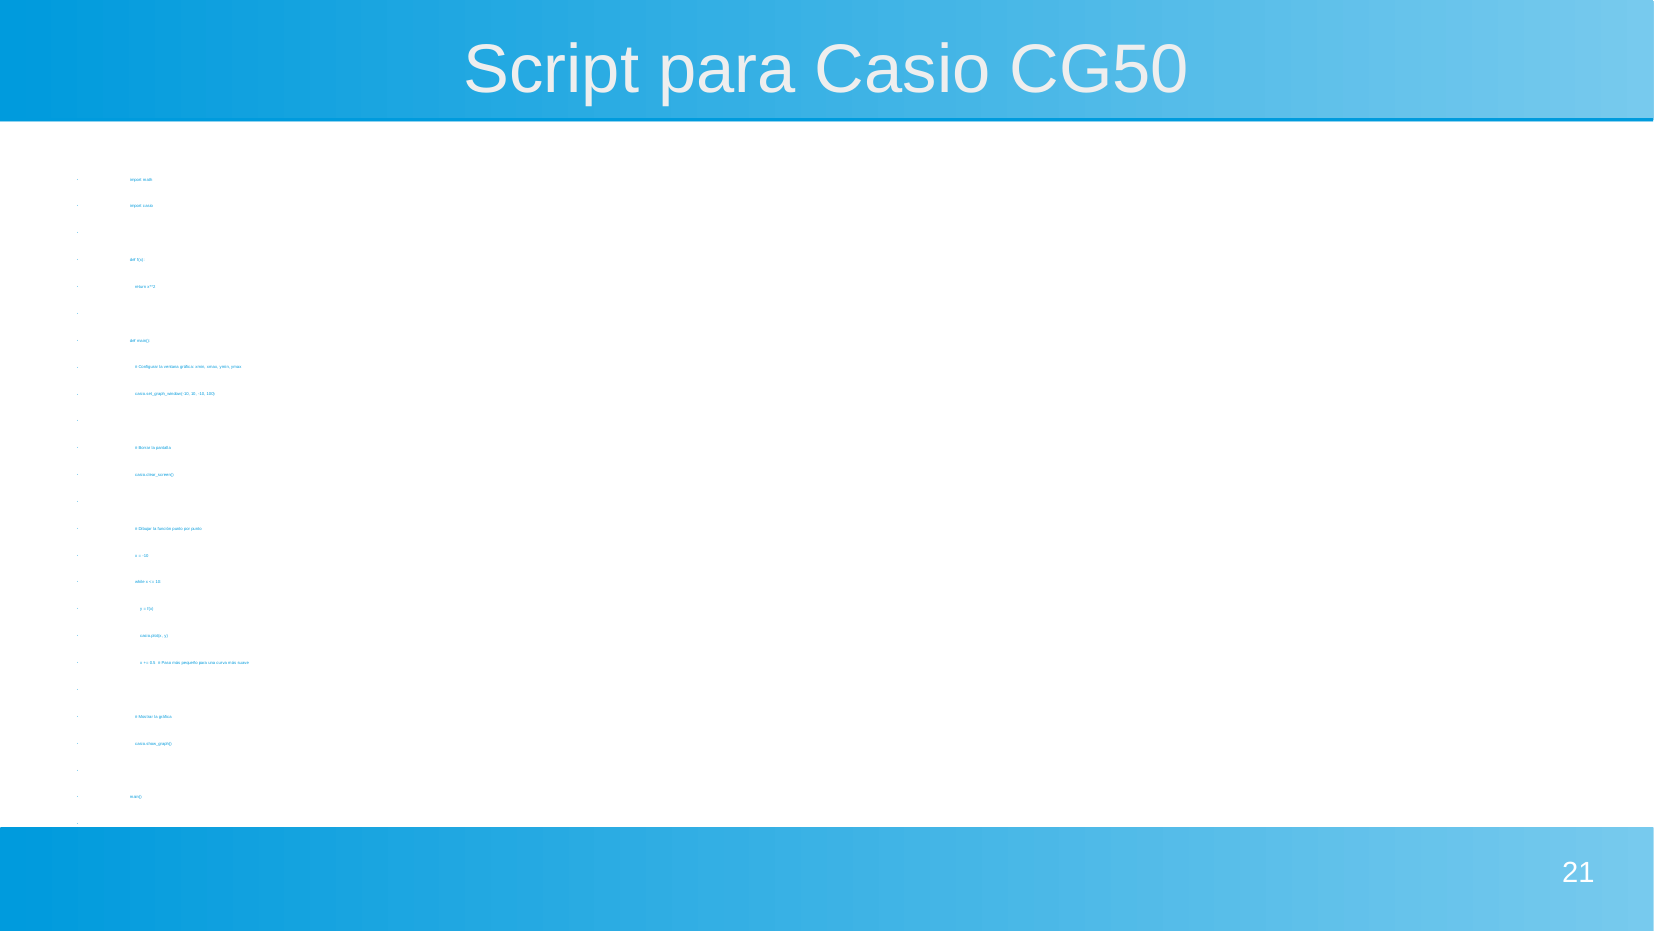

# Script para Casio CG50
import math
import casio
def f(x):
 return x**2
def main():
 # Configurar la ventana gráfica: xmin, xmax, ymin, ymax
 casio.set_graph_window(-10, 10, -10, 100)
 # Borrar la pantalla
 casio.clear_screen()
 # Dibujar la función punto por punto
 x = -10
 while x <= 10:
 y = f(x)
 casio.plot(x, y)
 x += 0.5 # Paso más pequeño para una curva más suave
 # Mostrar la gráfica
 casio.show_graph()
main()
21